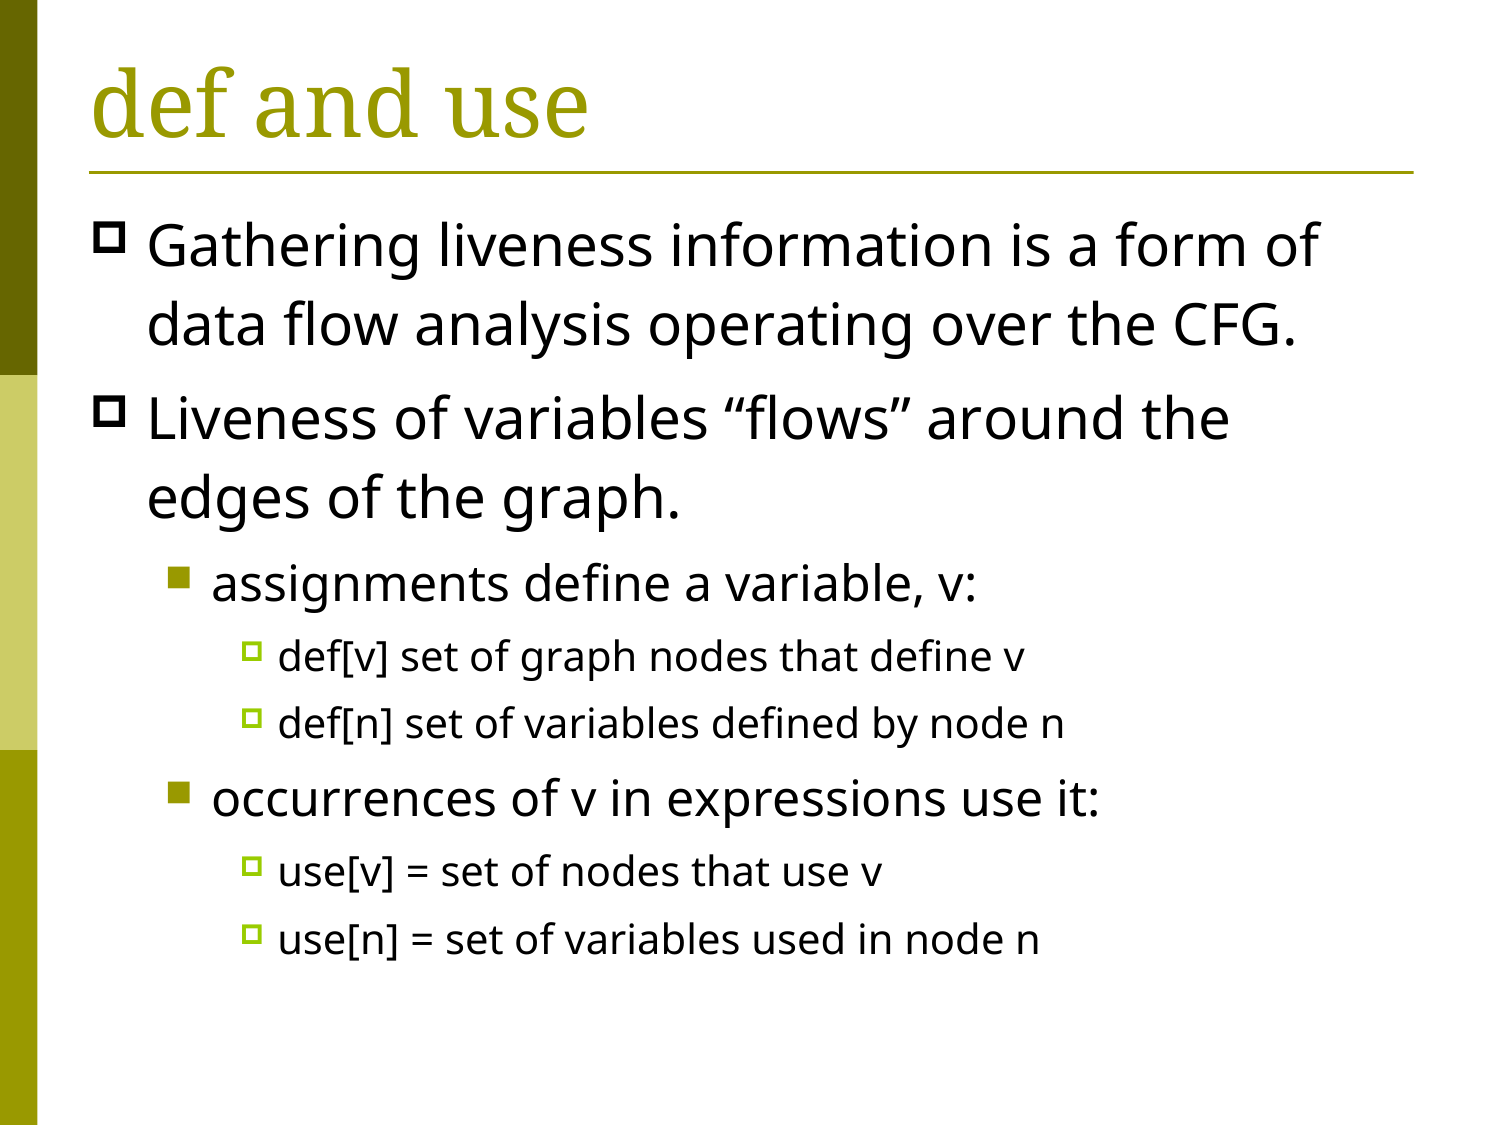

# def and use
Gathering liveness information is a form of data flow analysis operating over the CFG.
Liveness of variables “flows” around the edges of the graph.
assignments define a variable, v:
def[v] set of graph nodes that define v
def[n] set of variables defined by node n
occurrences of v in expressions use it:
use[v] = set of nodes that use v
use[n] = set of variables used in node n